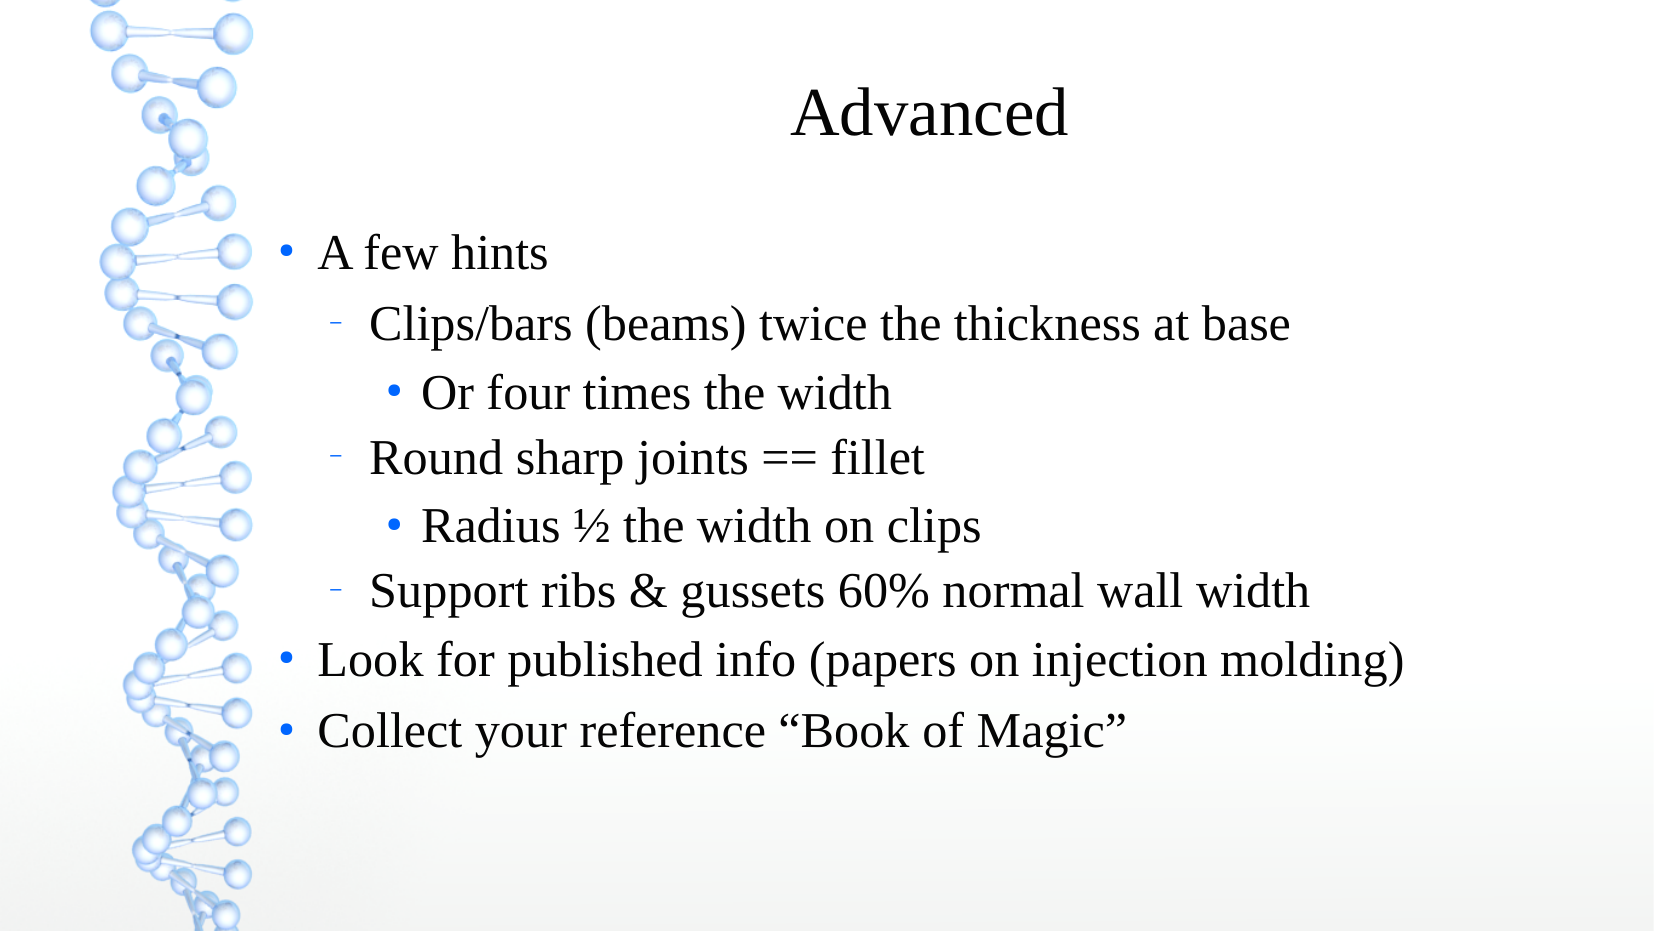

# Advanced
A few hints
Clips/bars (beams) twice the thickness at base
Or four times the width
Round sharp joints == fillet
Radius ½ the width on clips
Support ribs & gussets 60% normal wall width
Look for published info (papers on injection molding)
Collect your reference “Book of Magic”